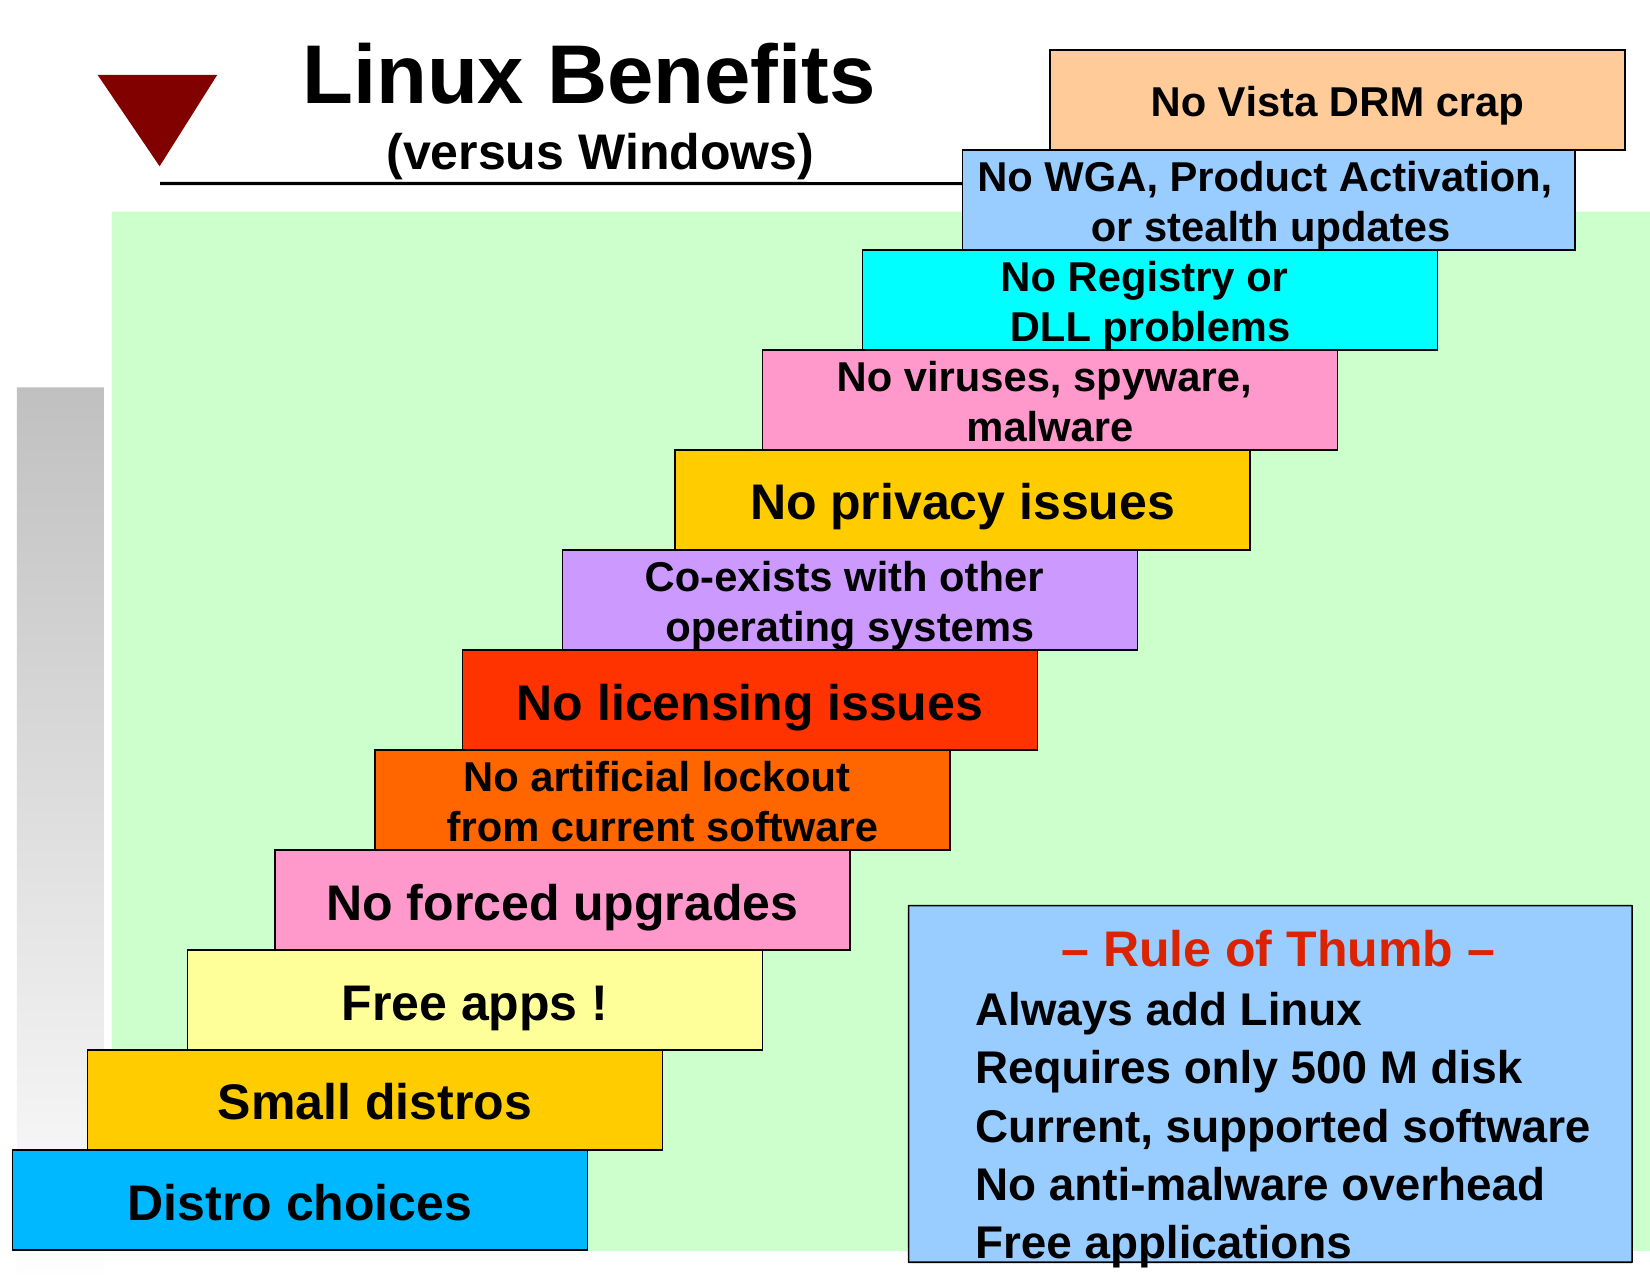

Linux Benefits
 (versus Windows)
No Vista DRM crap
No WGA, Product Activation,
or stealth updates
No Registry or
DLL problems
No viruses, spyware,
malware
No privacy issues
Co-exists with other
operating systems
No licensing issues
No artificial lockout
from current software
No forced upgrades
 – Rule of Thumb –
 Always add Linux
 Requires only 500 M disk
 Current, supported software
 No anti-malware overhead
 Free applications
Free apps !
Small distros
Distro choices